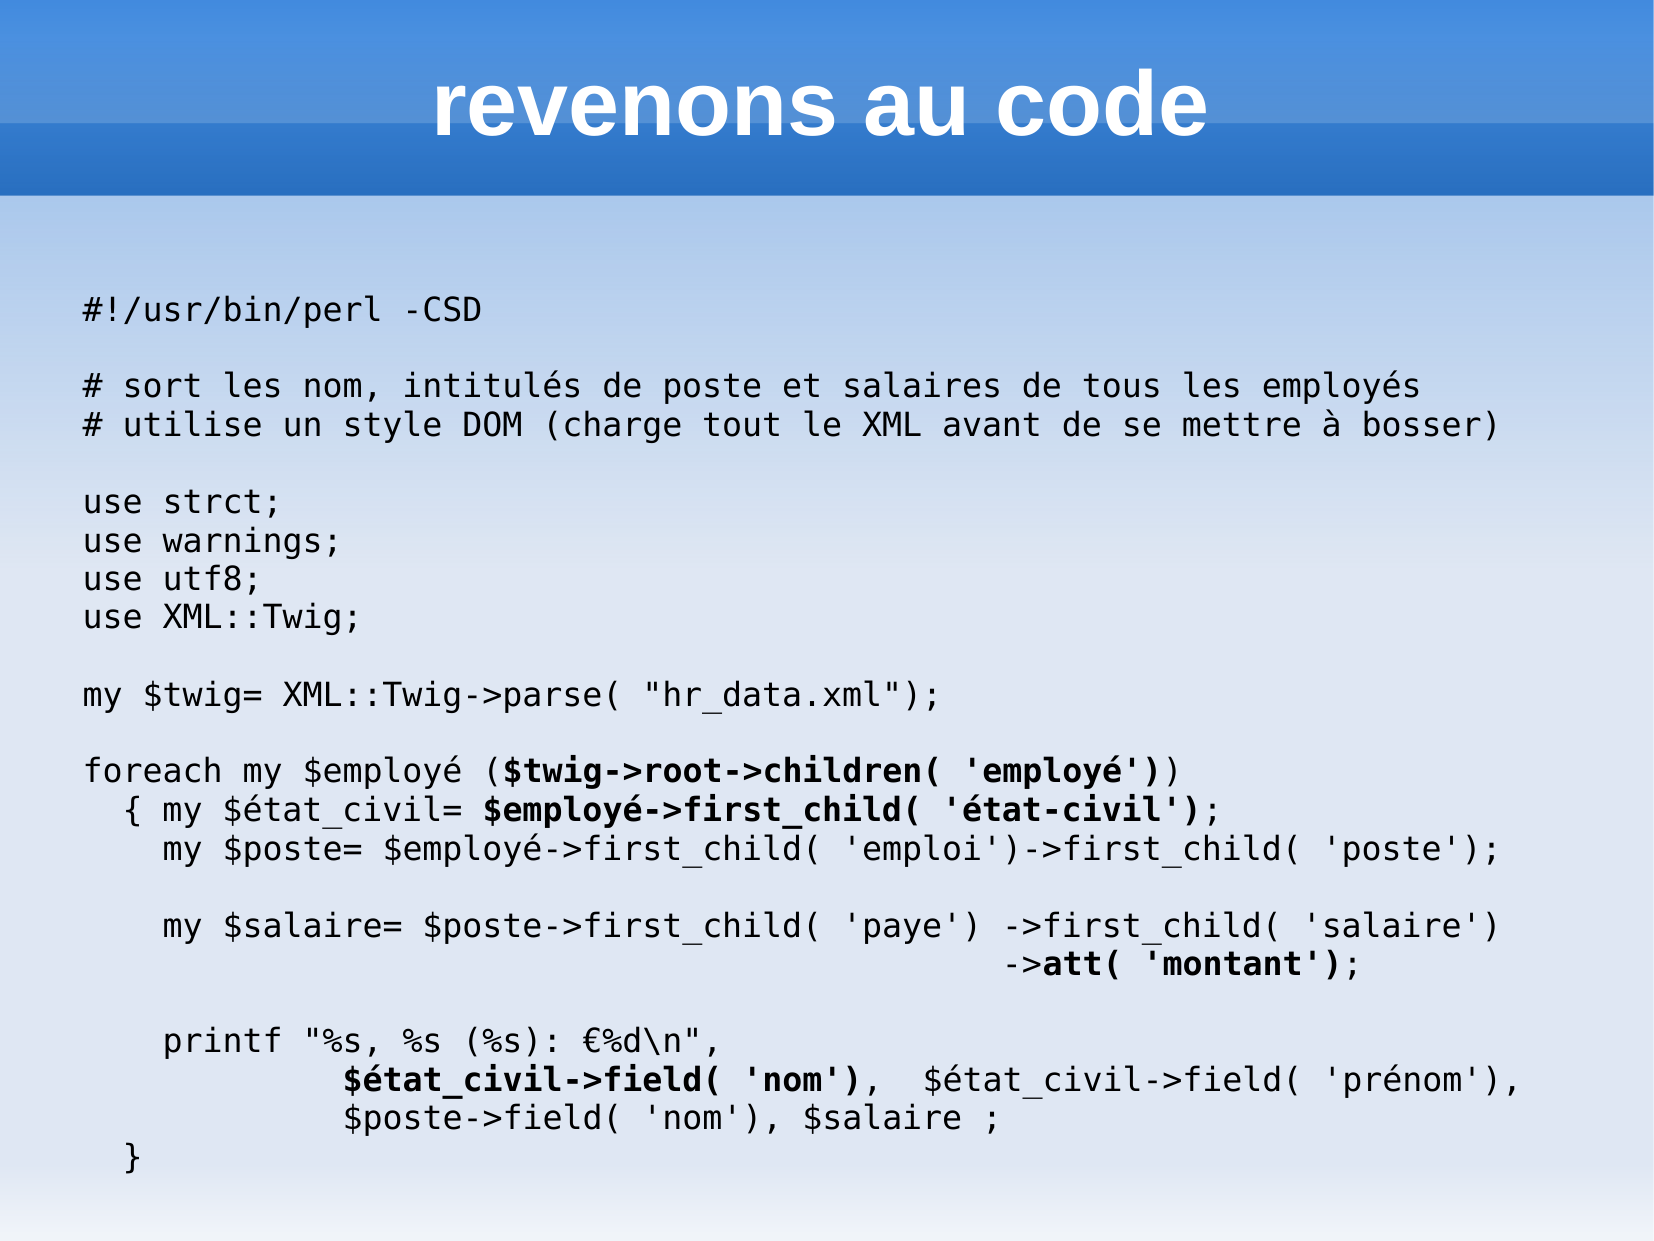

# revenons au code
#!/usr/bin/perl -CSD
# sort les nom, intitulés de poste et salaires de tous les employés
# utilise un style DOM (charge tout le XML avant de se mettre à bosser)
use strct;
use warnings;
use utf8;
use XML::Twig;
my $twig= XML::Twig->parse( "hr_data.xml");
foreach my $employé ($twig->root->children( 'employé'))
 { my $état_civil= $employé->first_child( 'état-civil');
 my $poste= $employé->first_child( 'emploi')->first_child( 'poste');
 my $salaire= $poste->first_child( 'paye') ->first_child( 'salaire')
 ->att( 'montant');
 printf "%s, %s (%s): €%d\n",
 $état_civil->field( 'nom'), $état_civil->field( 'prénom'),
 $poste->field( 'nom'), $salaire ;
 }